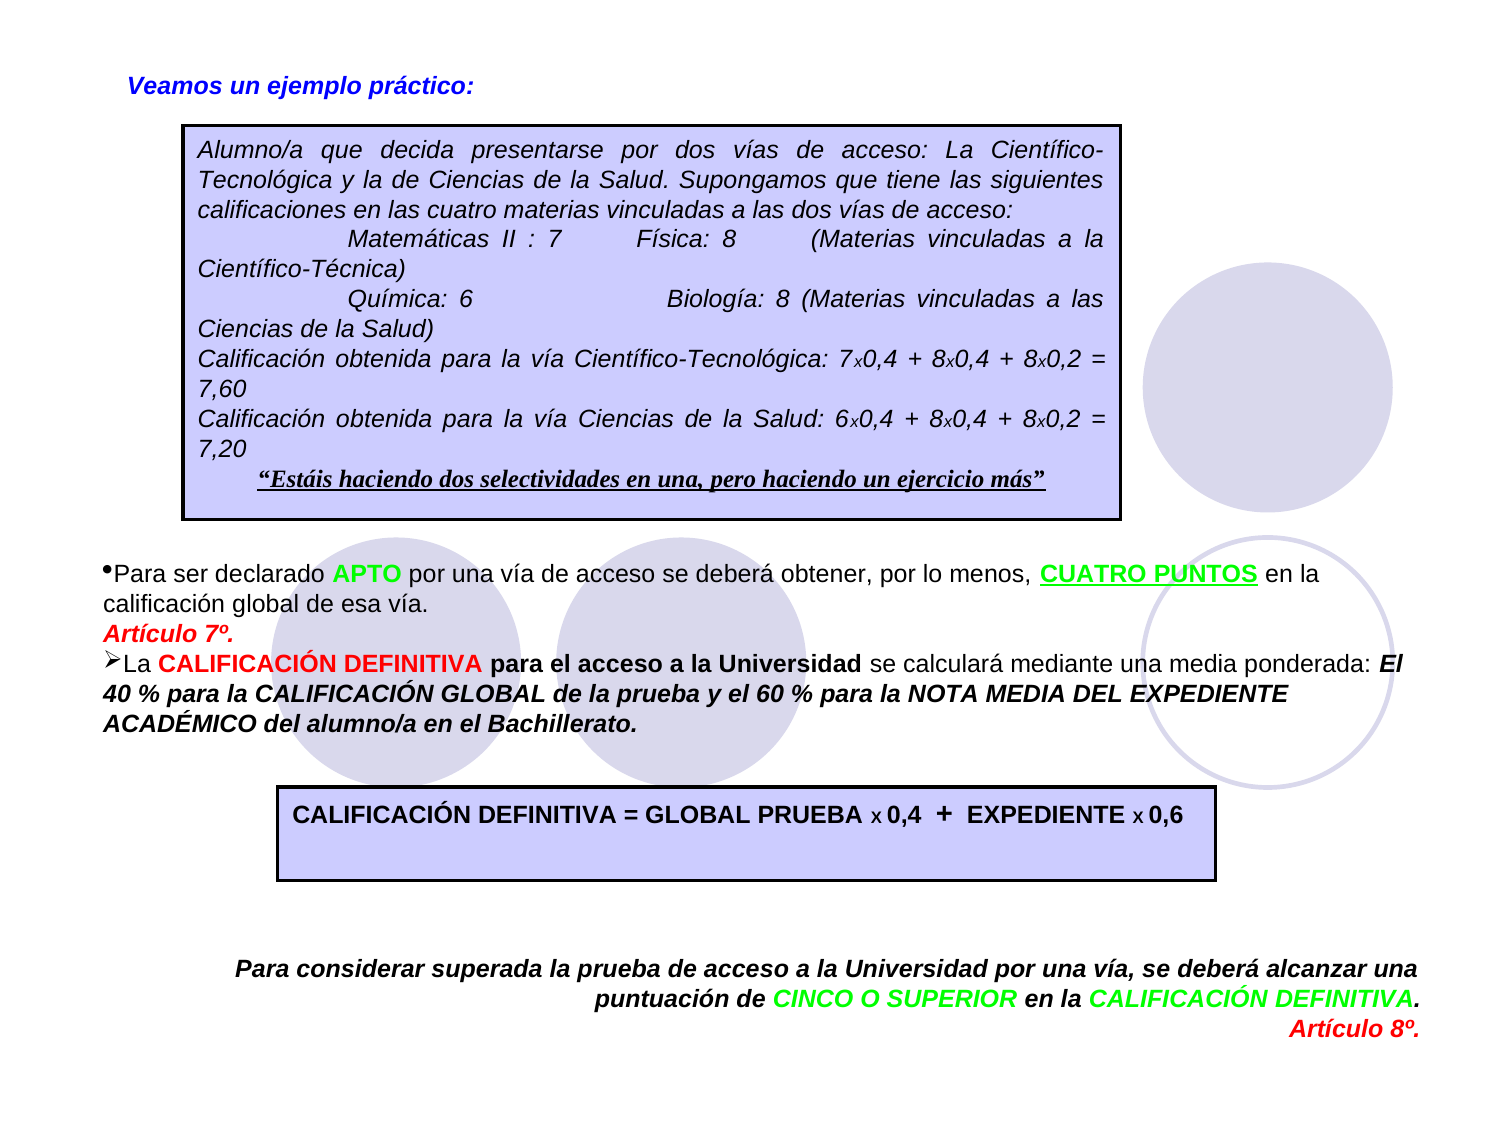

Veamos un ejemplo práctico:
Alumno/a que decida presentarse por dos vías de acceso: La Científico-Tecnológica y la de Ciencias de la Salud. Supongamos que tiene las siguientes calificaciones en las cuatro materias vinculadas a las dos vías de acceso:
	Matemáticas II : 7 Física: 8 (Materias vinculadas a la Científico-Técnica)
	Química: 6 Biología: 8 (Materias vinculadas a las Ciencias de la Salud)
Calificación obtenida para la vía Científico-Tecnológica: 7x0,4 + 8x0,4 + 8x0,2 = 7,60
Calificación obtenida para la vía Ciencias de la Salud: 6x0,4 + 8x0,4 + 8x0,2 = 7,20
“Estáis haciendo dos selectividades en una, pero haciendo un ejercicio más”
Para ser declarado APTO por una vía de acceso se deberá obtener, por lo menos, CUATRO PUNTOS en la calificación global de esa vía.
Artículo 7º.
La CALIFICACIÓN DEFINITIVA para el acceso a la Universidad se calculará mediante una media ponderada: El 40 % para la CALIFICACIÓN GLOBAL de la prueba y el 60 % para la NOTA MEDIA DEL EXPEDIENTE ACADÉMICO del alumno/a en el Bachillerato.
CALIFICACIÓN DEFINITIVA = GLOBAL PRUEBA X 0,4 + EXPEDIENTE X 0,6
Para considerar superada la prueba de acceso a la Universidad por una vía, se deberá alcanzar una puntuación de CINCO O SUPERIOR en la CALIFICACIÓN DEFINITIVA.
Artículo 8º.